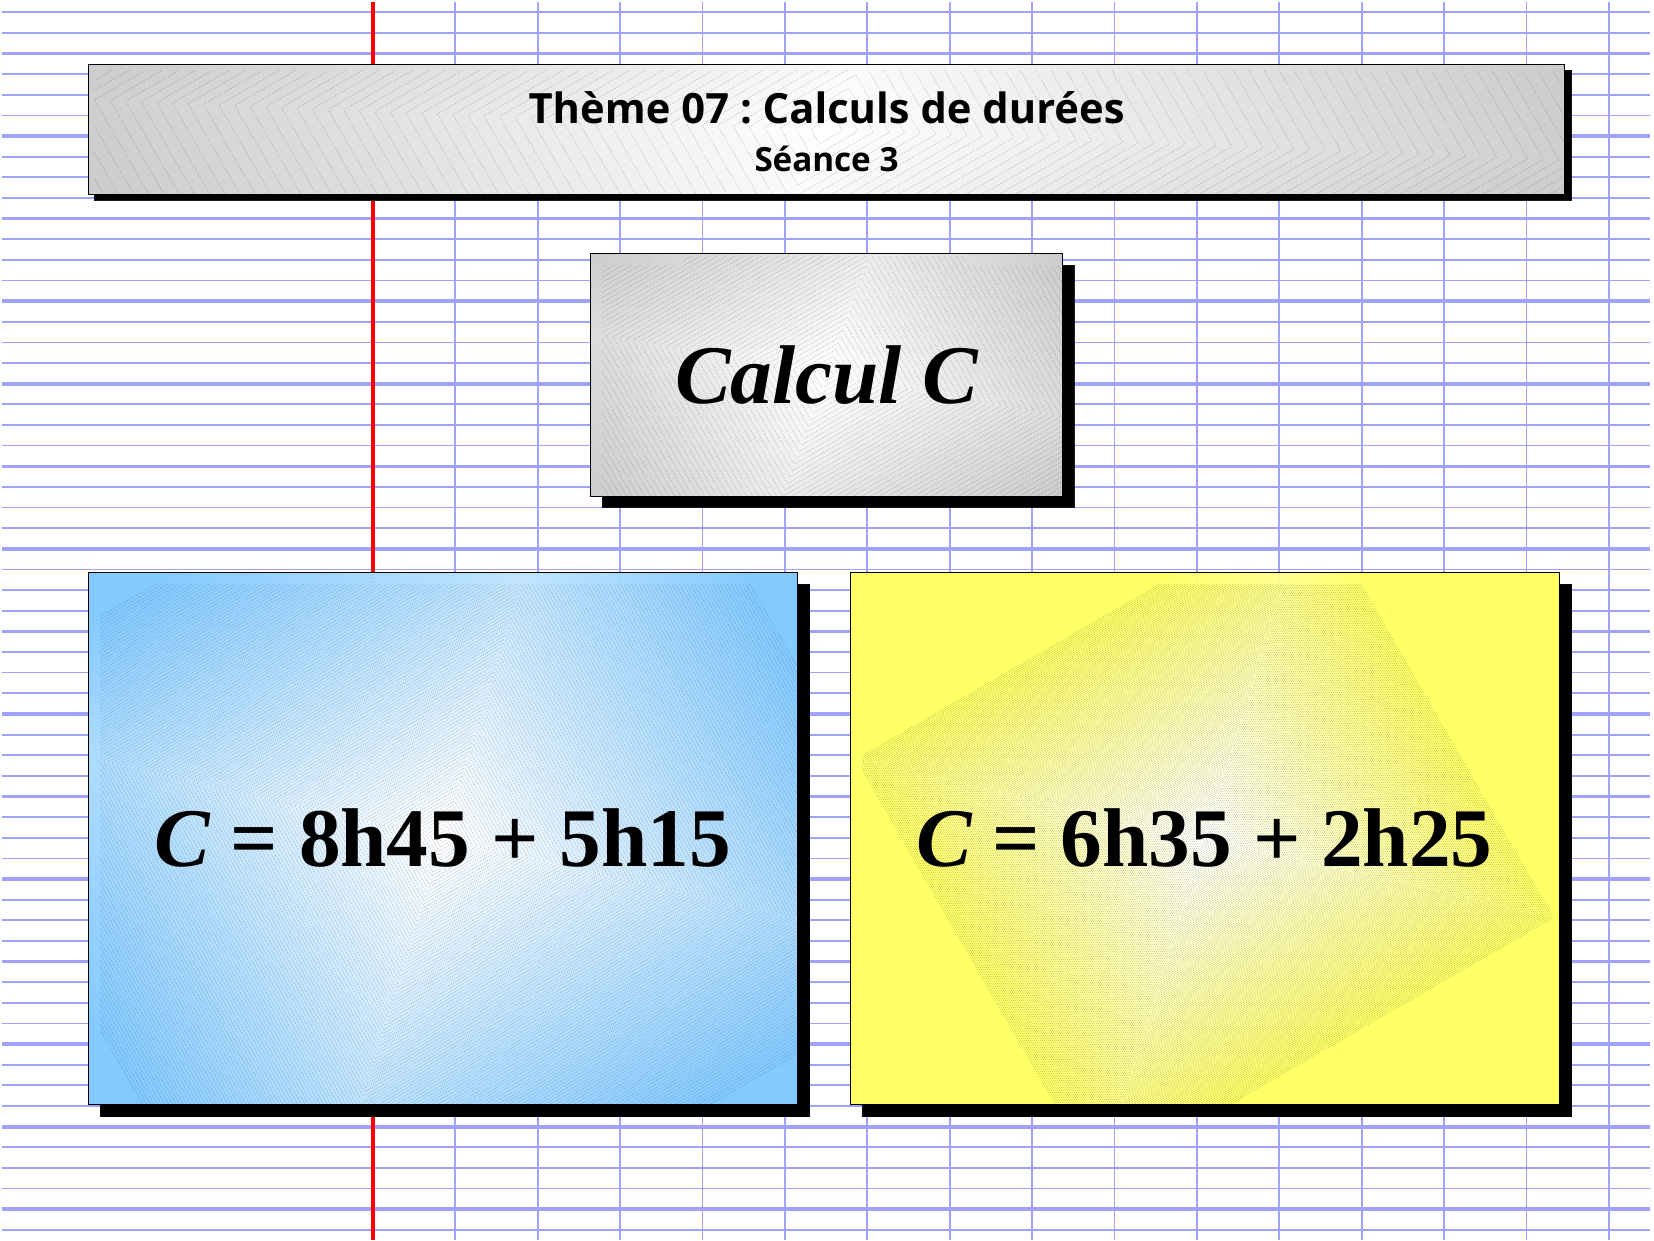

Thème XX : Xxxxxxxxxxxxxxxxxxxxxxxxxxxxxx
Séance x
Thème XX : Xxxxxxxxxxxxxxxxxxxxxxxxxxxxxx
Séance x
Thème 07 : Calculs de durées
Séance 1
Thème 07 : Calculs de durées
Séance 2
Thème 07 : Calculs de durées
Séance 3
Calcul C
10
11
12
13
14
15
9
0
1
2
3
4
5
6
7
8
C = 8h45 + 5h15
C = 6h35 + 2h25